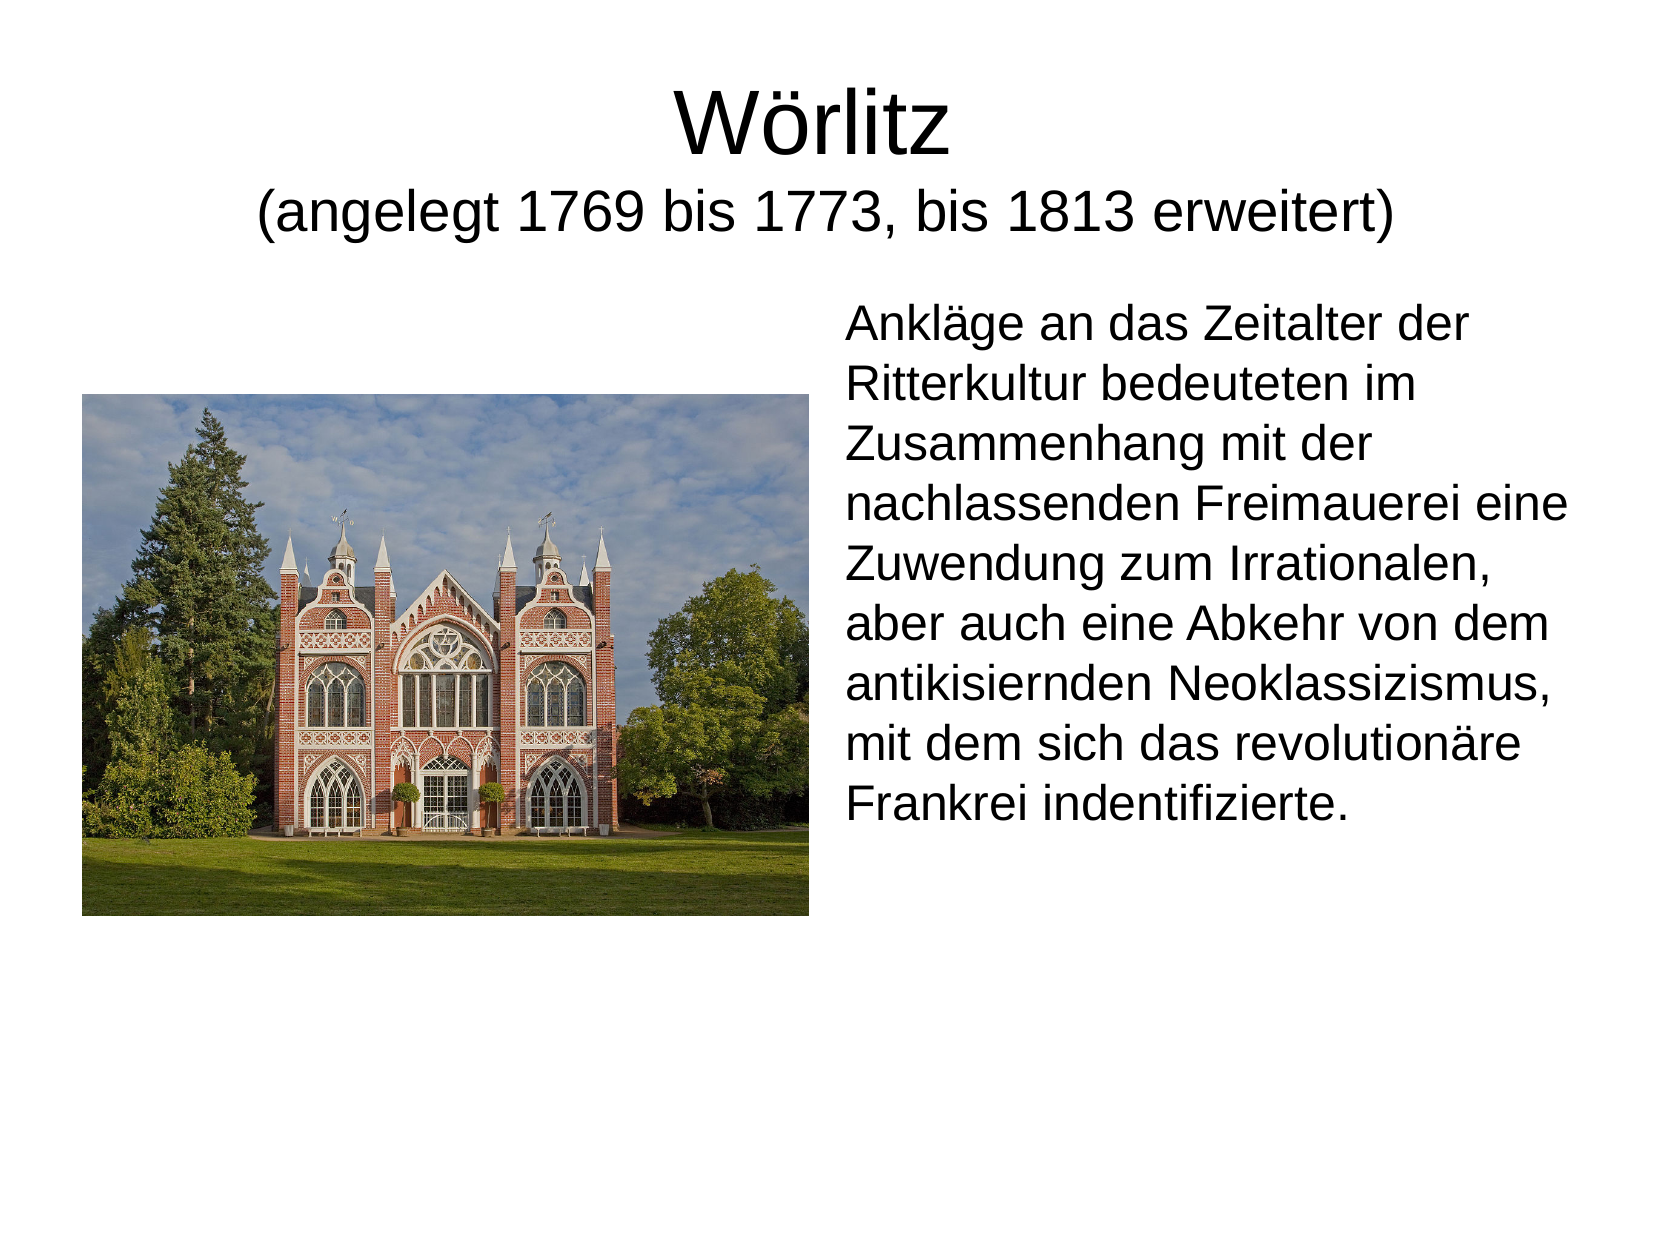

# Wörlitz (angelegt 1769 bis 1773, bis 1813 erweitert)
Ankläge an das Zeitalter der Ritterkultur bedeuteten im Zusammenhang mit der nachlassenden Freimauerei eine Zuwendung zum Irrationalen, aber auch eine Abkehr von dem antikisiernden Neoklassizismus, mit dem sich das revolutionäre Frankrei indentifizierte.